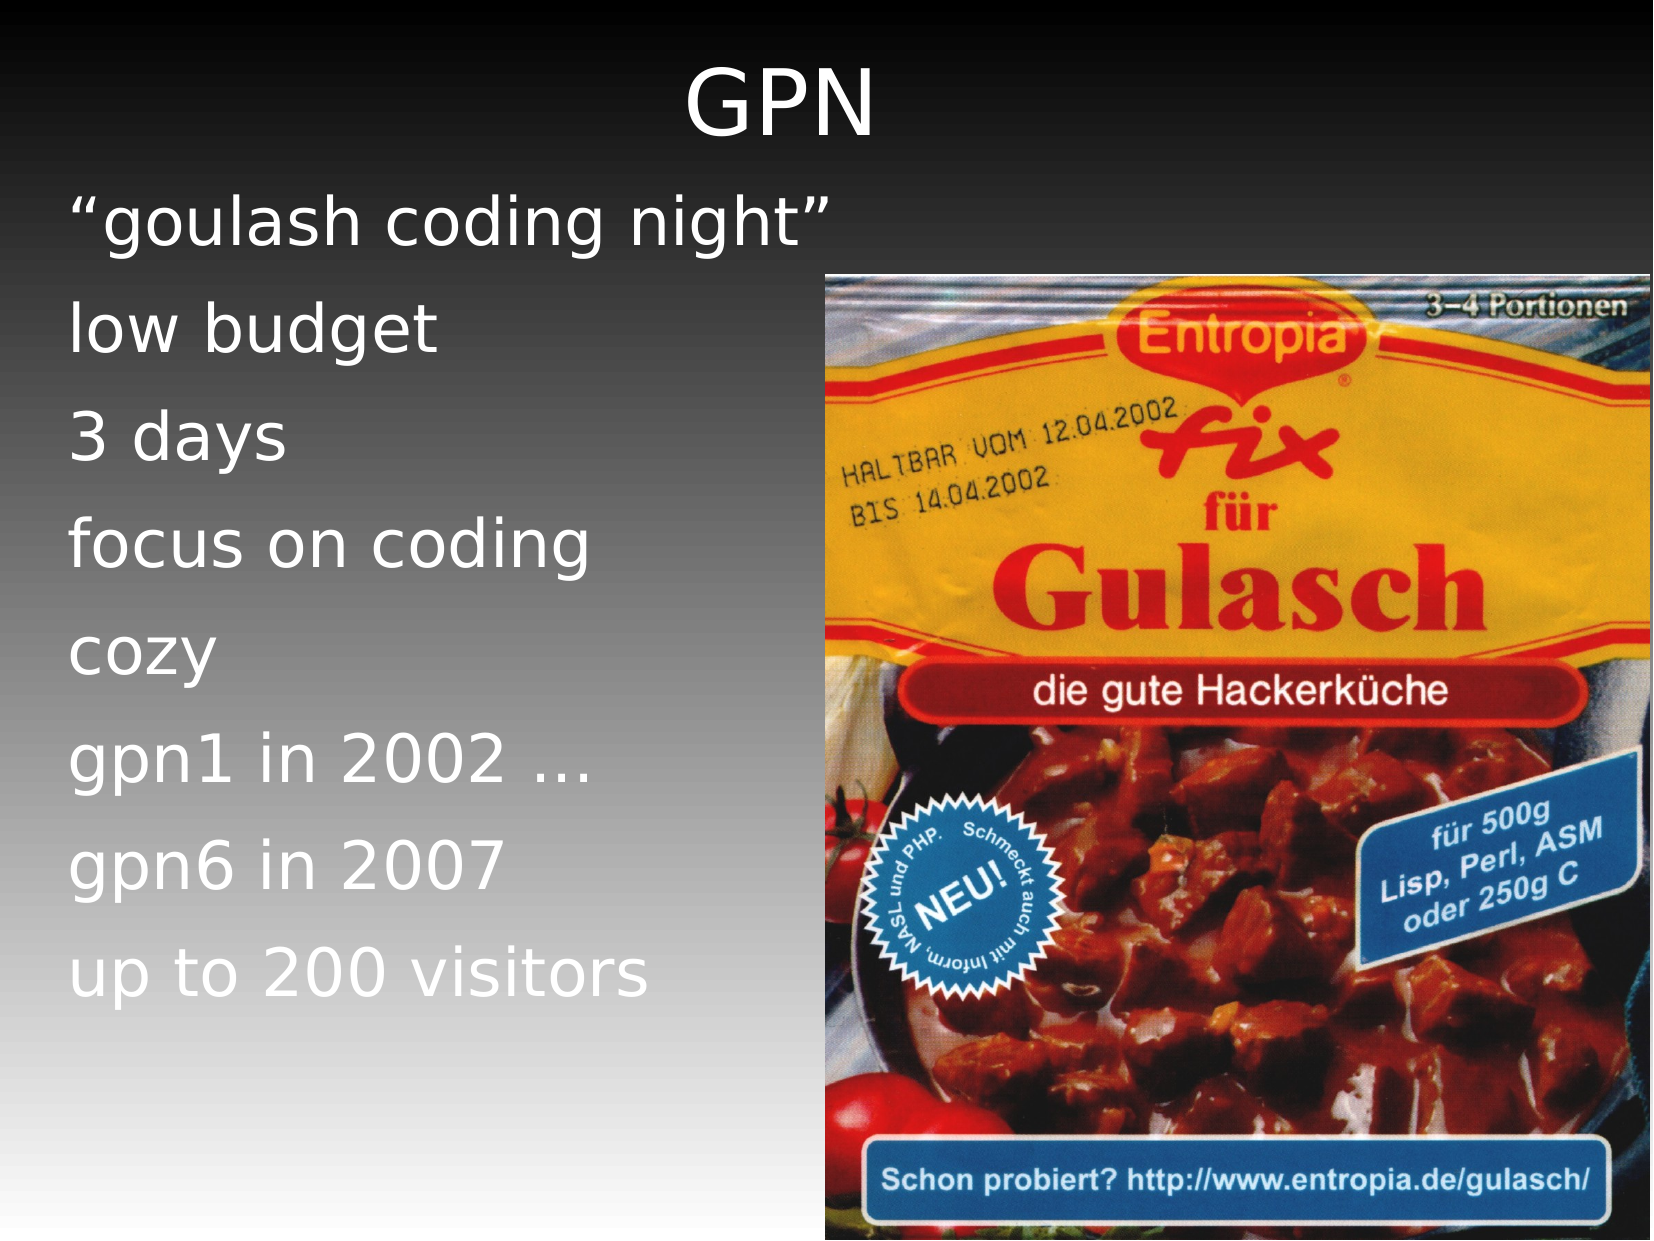

# GPN
“goulash coding night”
low budget
3 days
focus on coding
cozy
gpn1 in 2002 ...
gpn6 in 2007
up to 200 visitors